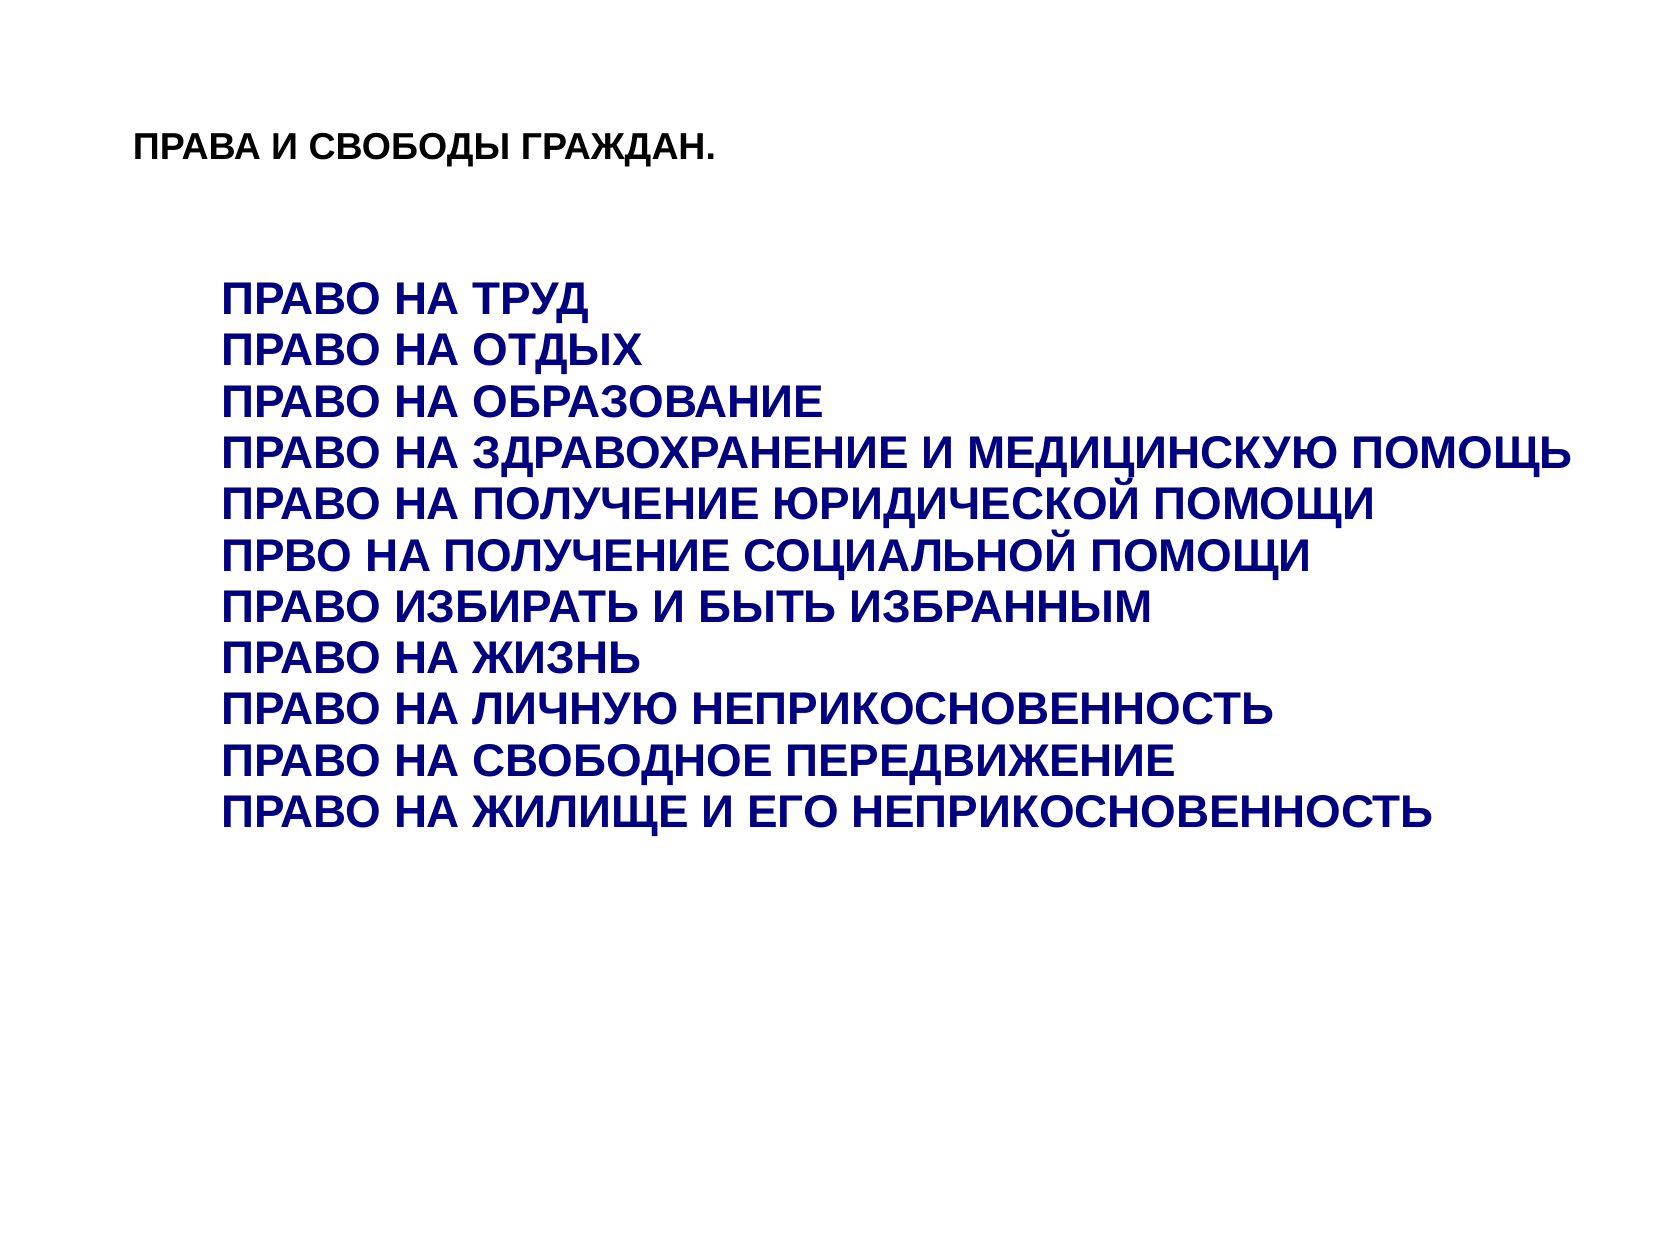

ПРАВА И СВОБОДЫ ГРАЖДАН.
ПРАВО НА ТРУД
ПРАВО НА ОТДЫХ
ПРАВО НА ОБРАЗОВАНИЕ
ПРАВО НА ЗДРАВОХРАНЕНИЕ И МЕДИЦИНСКУЮ ПОМОЩЬ
ПРАВО НА ПОЛУЧЕНИЕ ЮРИДИЧЕСКОЙ ПОМОЩИ
ПРВО НА ПОЛУЧЕНИЕ СОЦИАЛЬНОЙ ПОМОЩИ
ПРАВО ИЗБИРАТЬ И БЫТЬ ИЗБРАННЫМ
ПРАВО НА ЖИЗНЬ
ПРАВО НА ЛИЧНУЮ НЕПРИКОСНОВЕННОСТЬ
ПРАВО НА СВОБОДНОЕ ПЕРЕДВИЖЕНИЕ
ПРАВО НА ЖИЛИЩЕ И ЕГО НЕПРИКОСНОВЕННОСТЬ